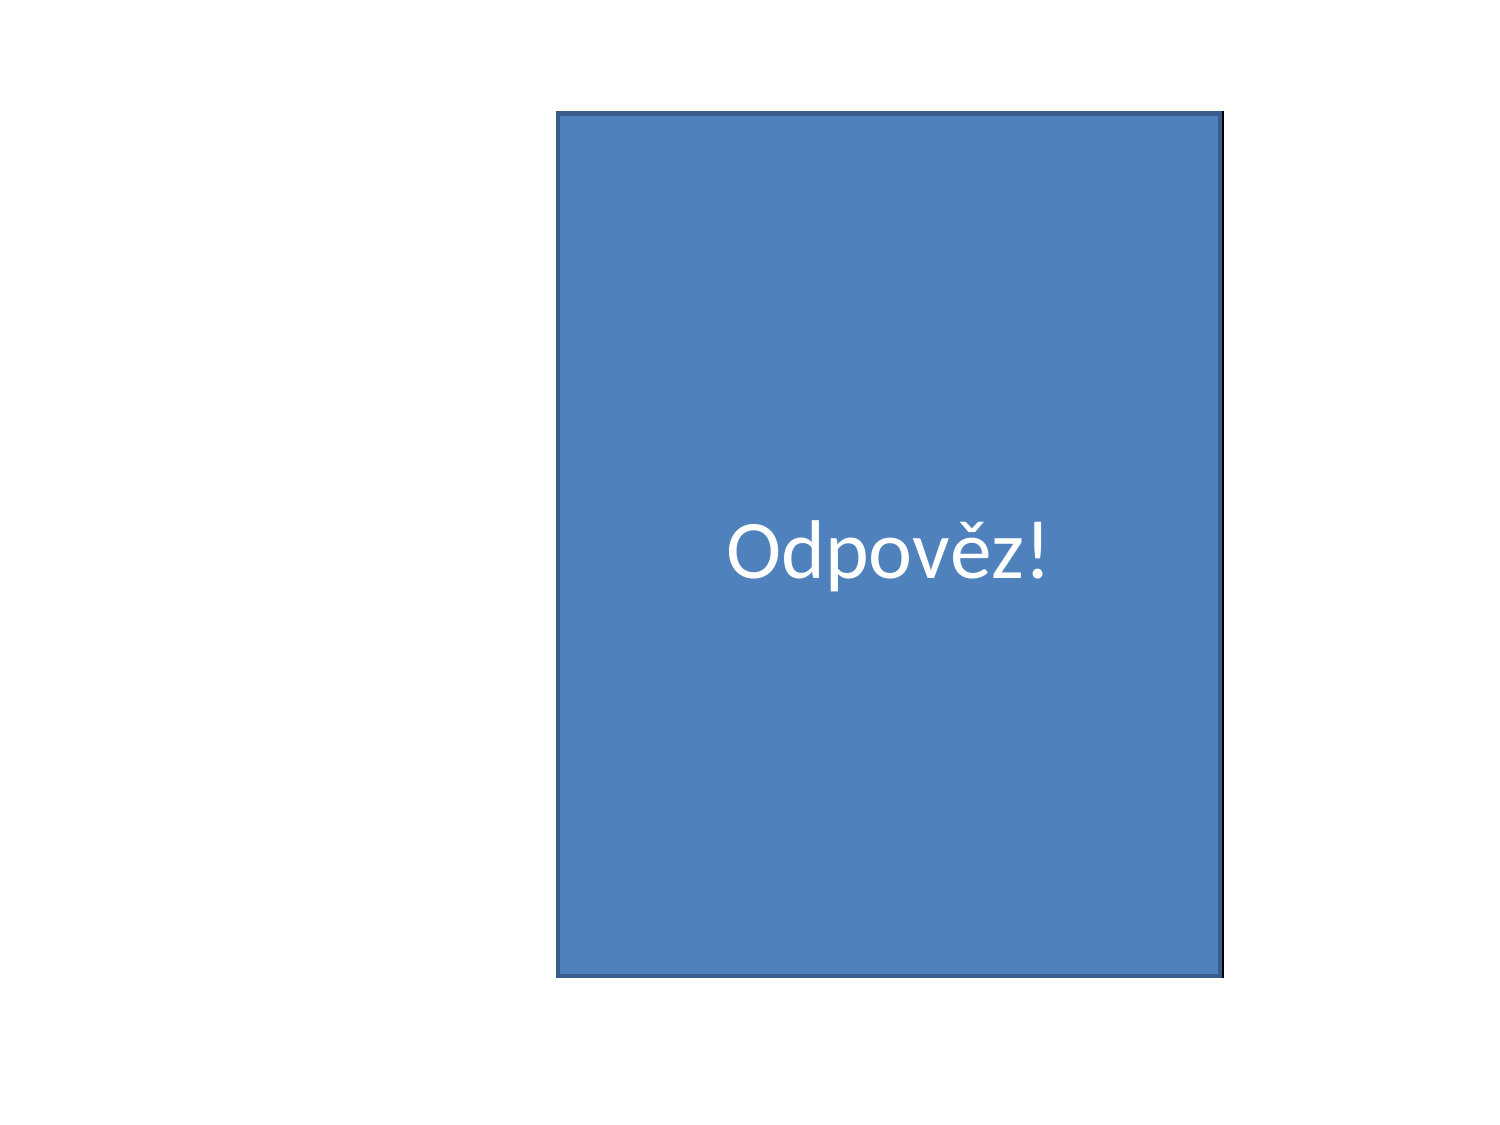

Odpověz!
Jak zjistíme, z jaké látky je
zhotovena žlutá krychlička?
3